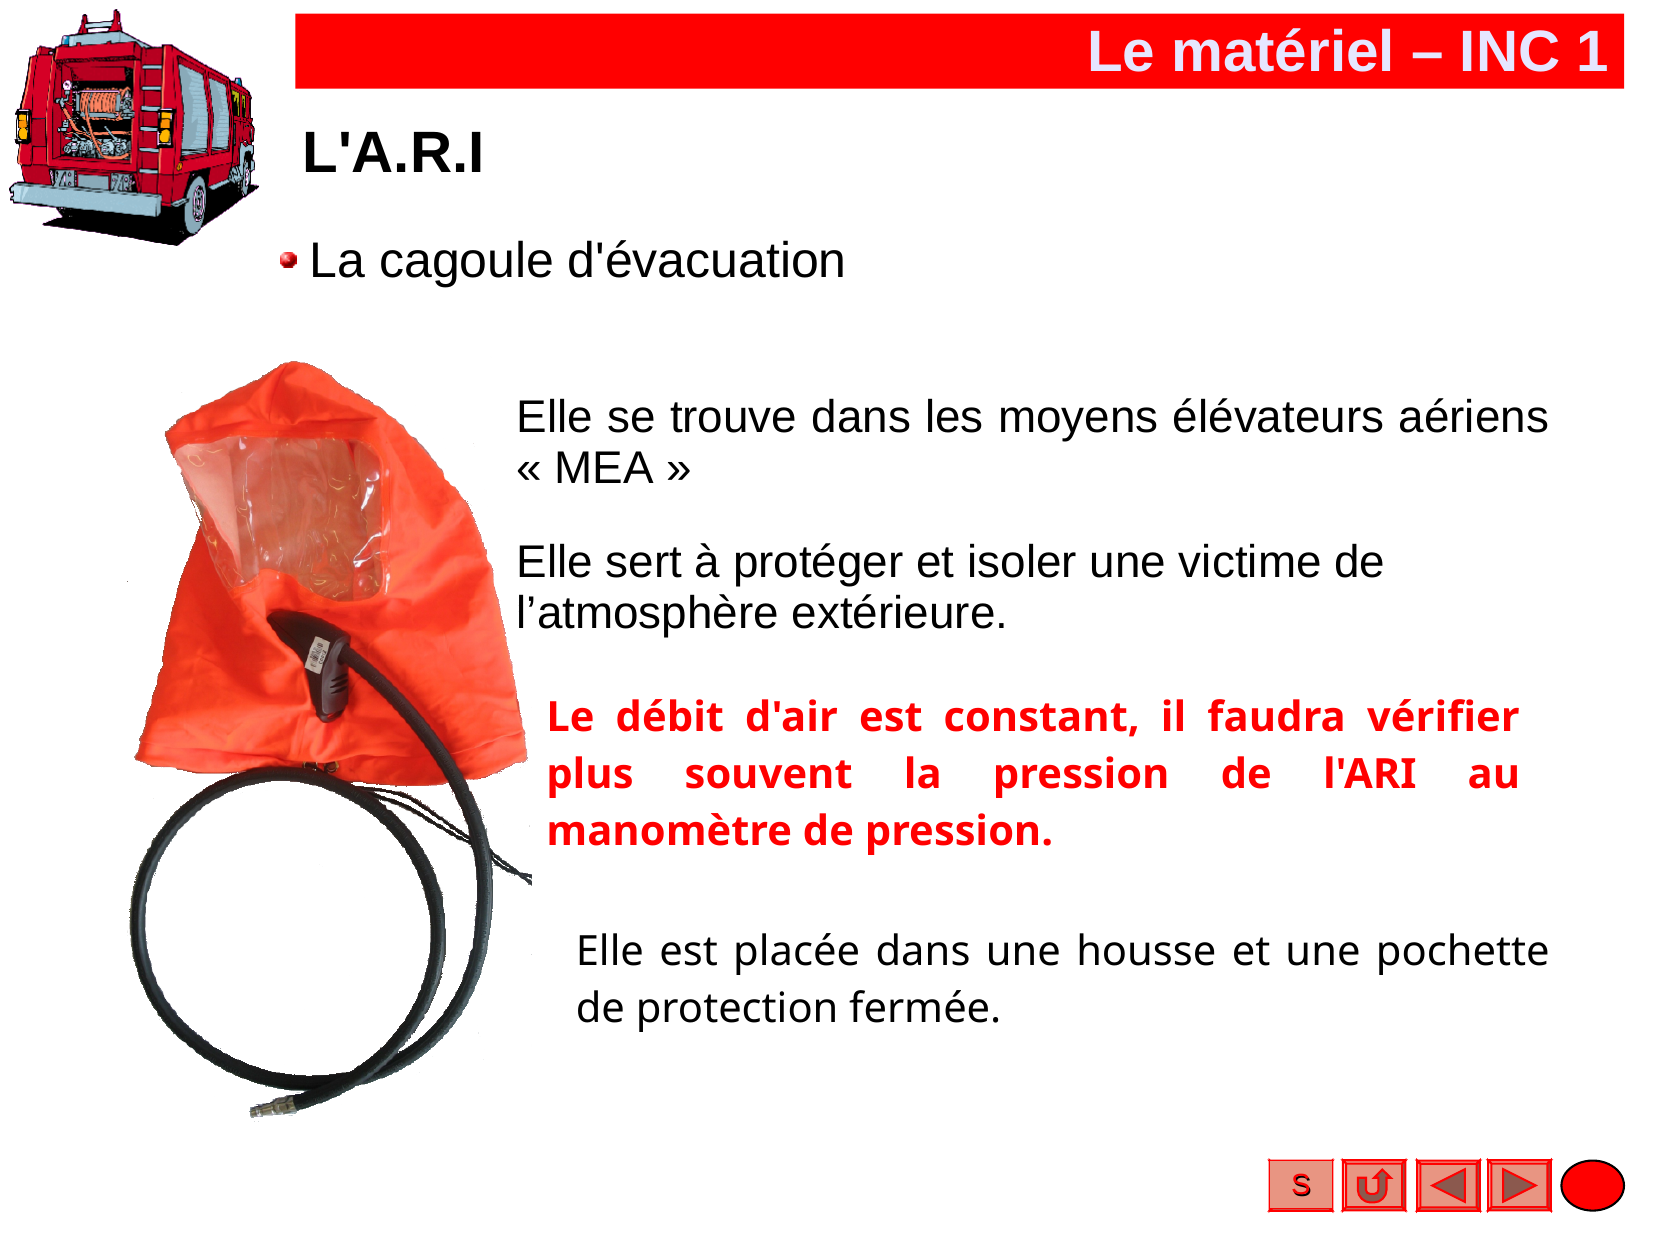

Le matériel – INC 1
L'A.R.I
 La cagoule d'évacuation
Elle se trouve dans les moyens élévateurs aériens « MEA »
Elle sert à protéger et isoler une victime de l’atmosphère extérieure.
Le débit d'air est constant, il faudra vérifier plus souvent la pression de l'ARI au manomètre de pression.
Elle est placée dans une housse et une pochette de protection fermée.